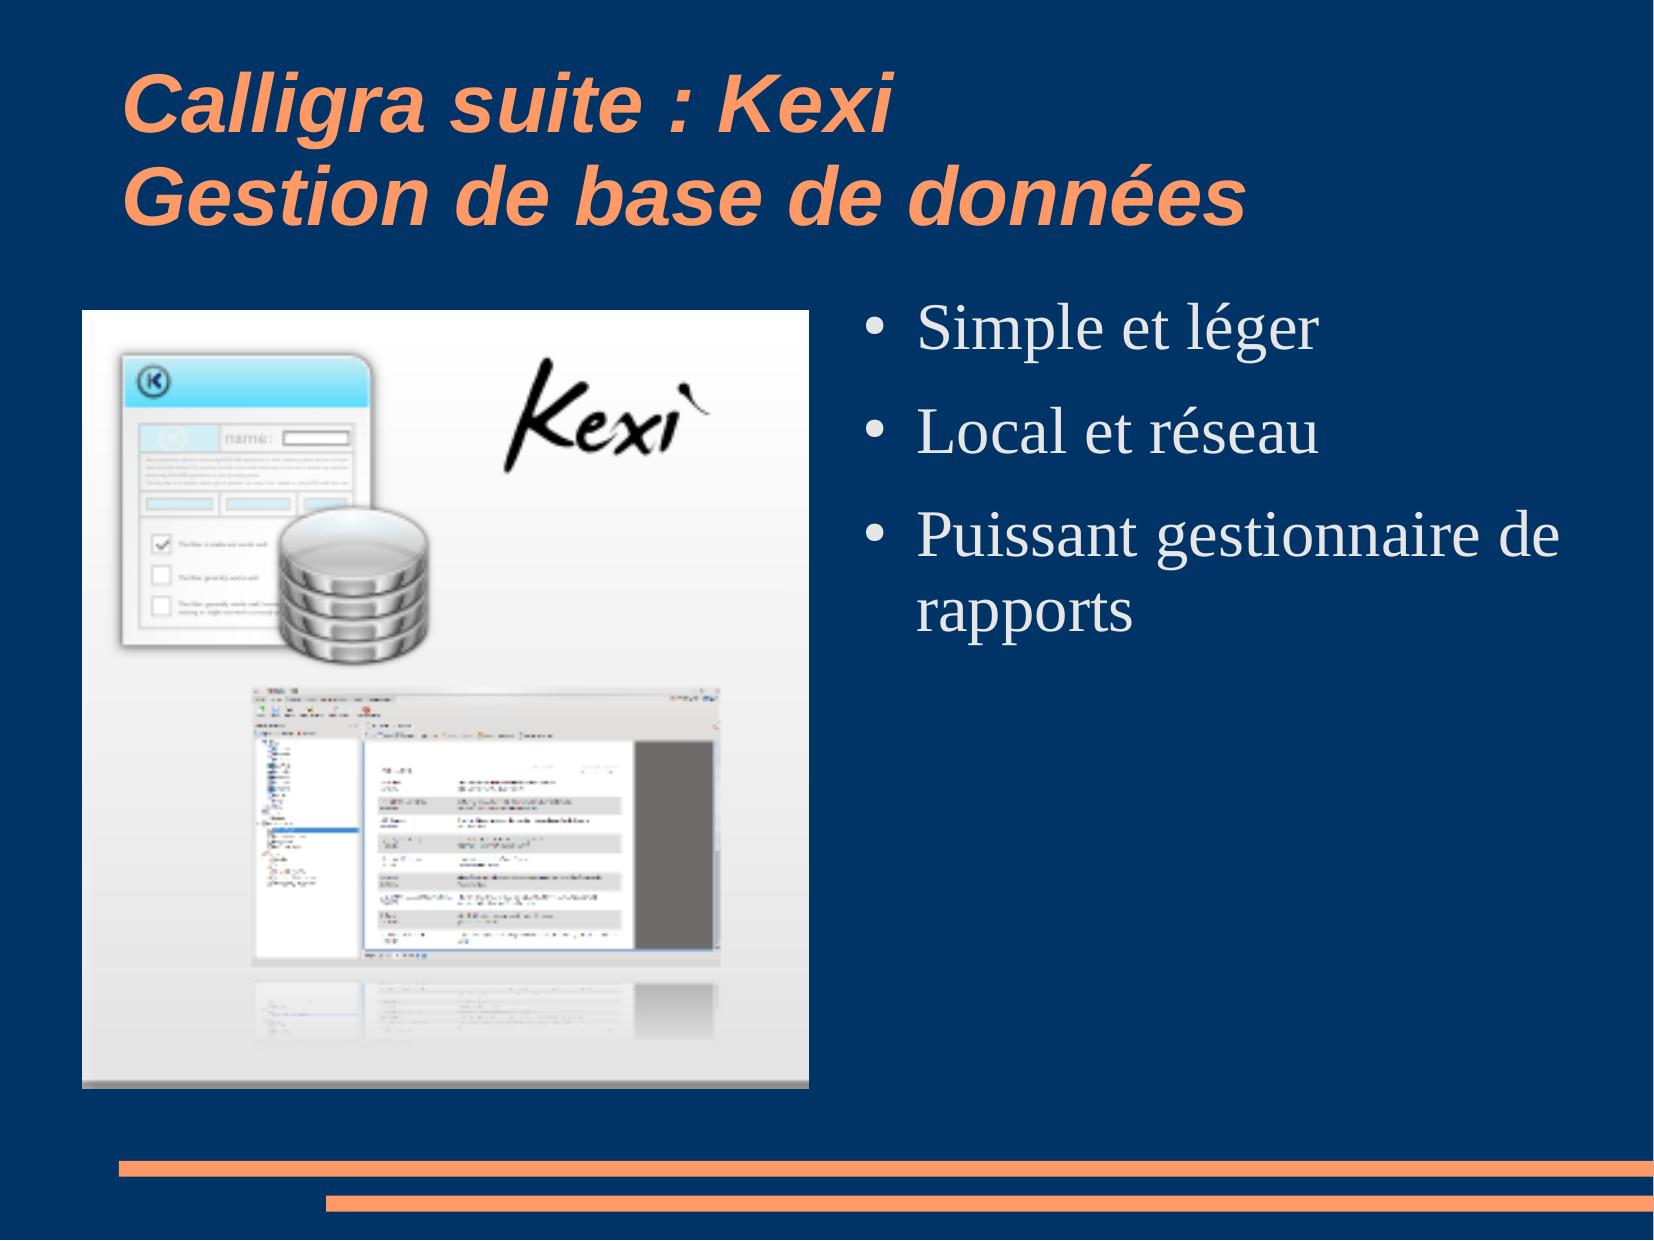

# Calligra suite : Kexi Gestion de base de données
Simple et léger
Local et réseau
Puissant gestionnaire de rapports